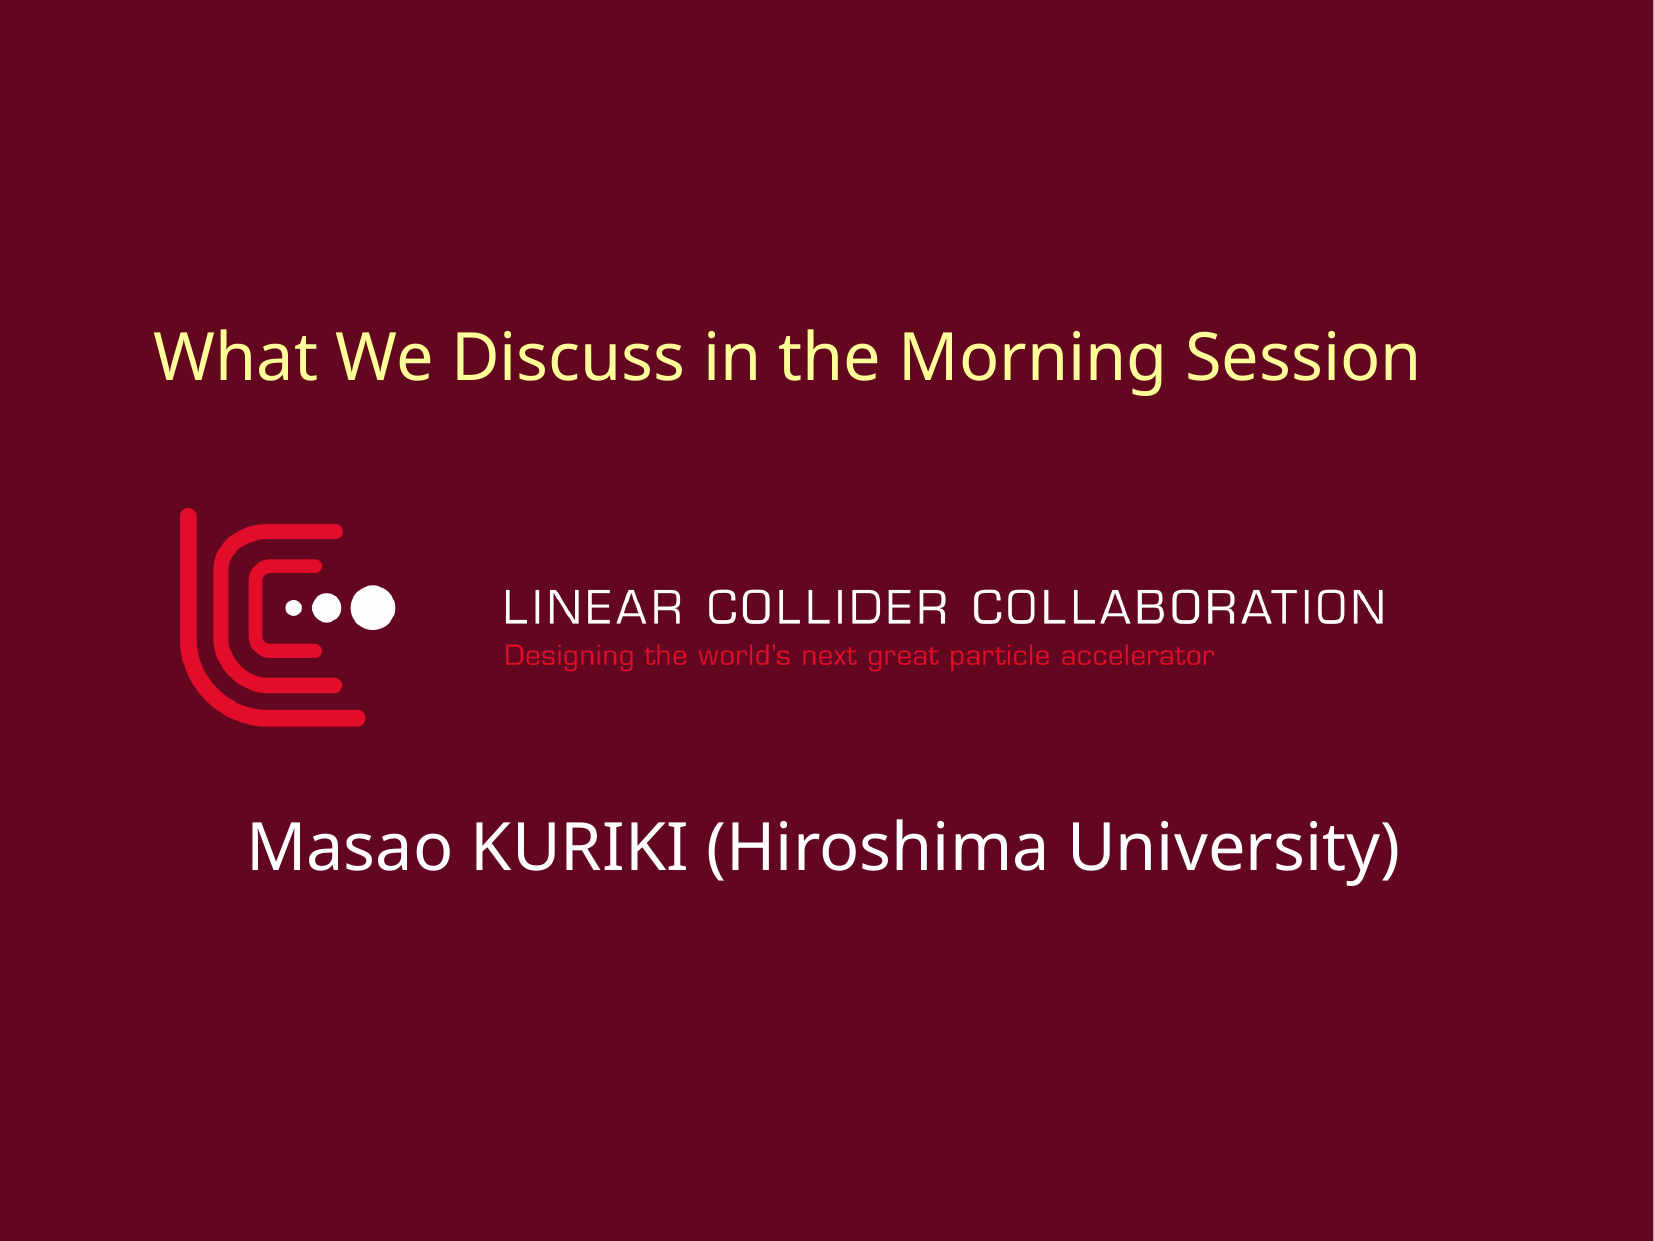

# What We Discuss in the Morning Session
Masao KURIKI (Hiroshima University)